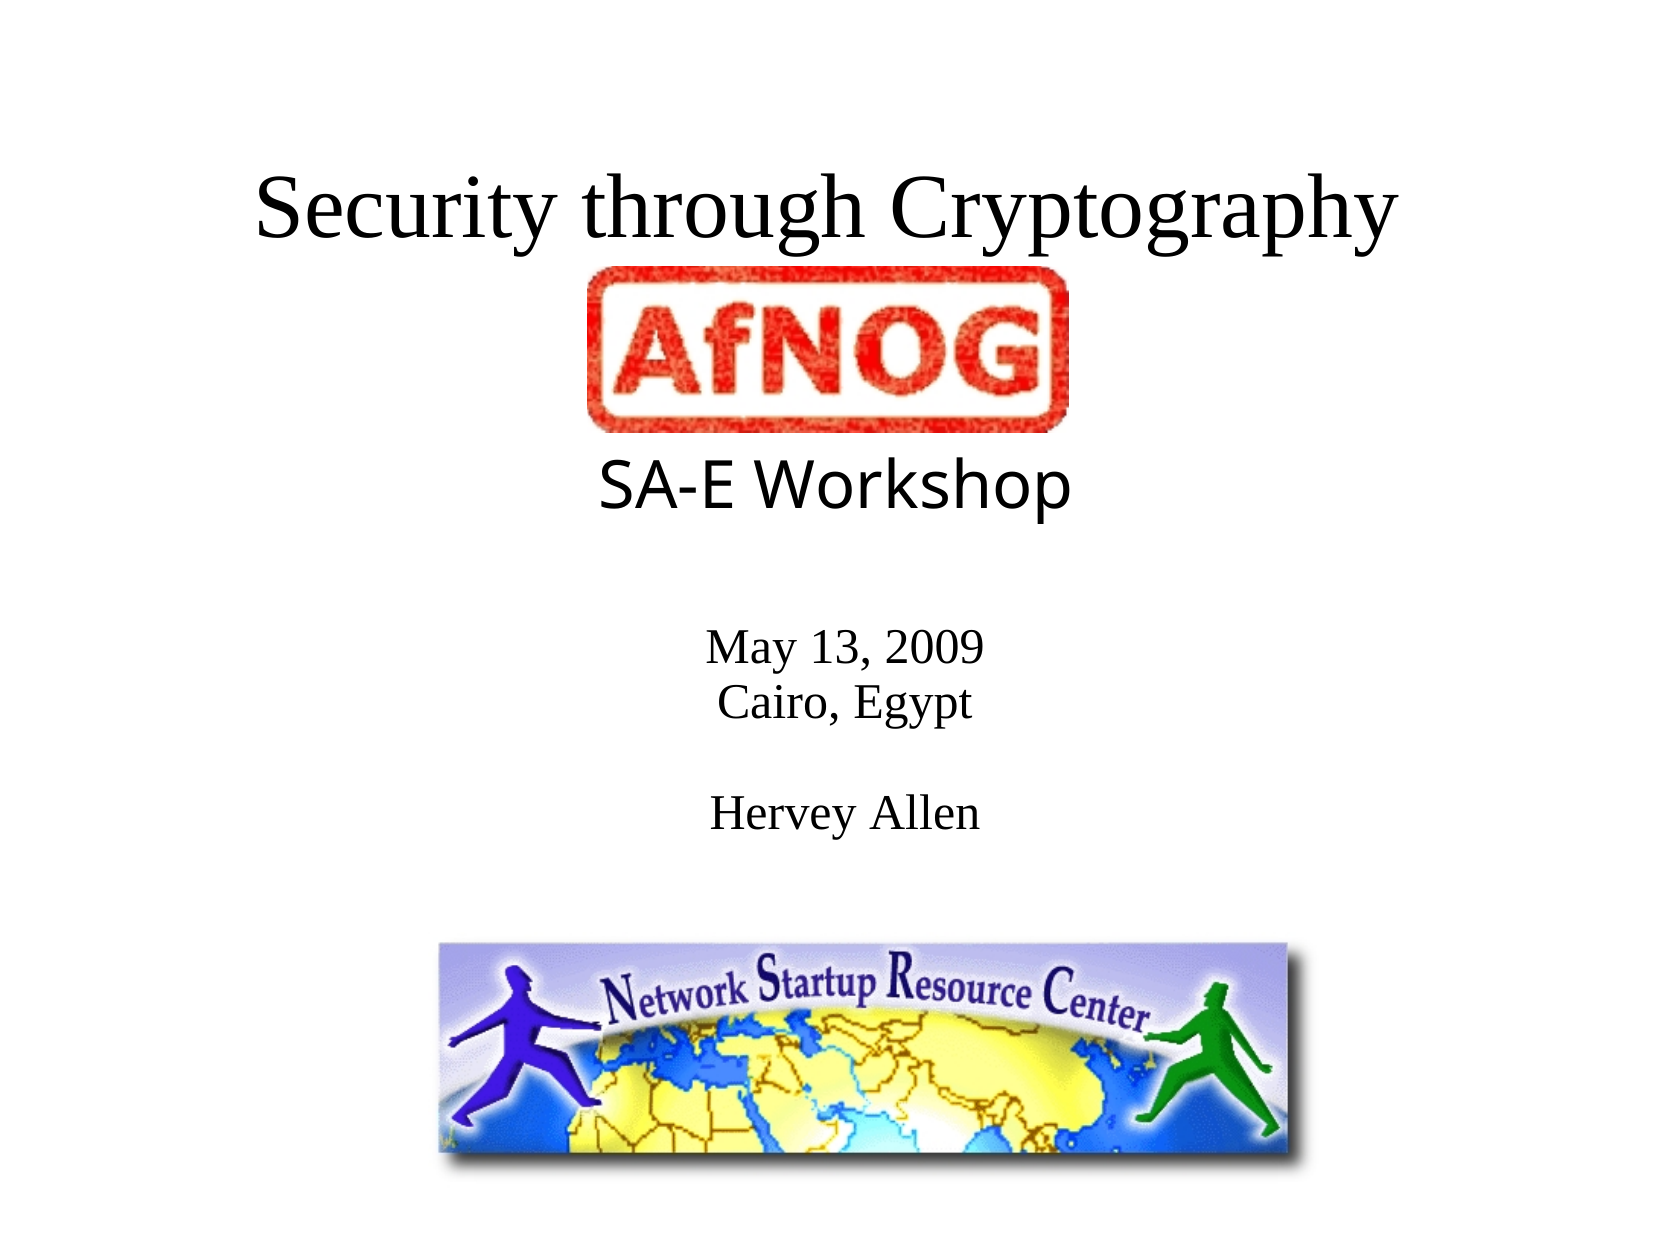

# Security through Cryptography
SA-E Workshop
May 13, 2009
Cairo, Egypt
Hervey Allen